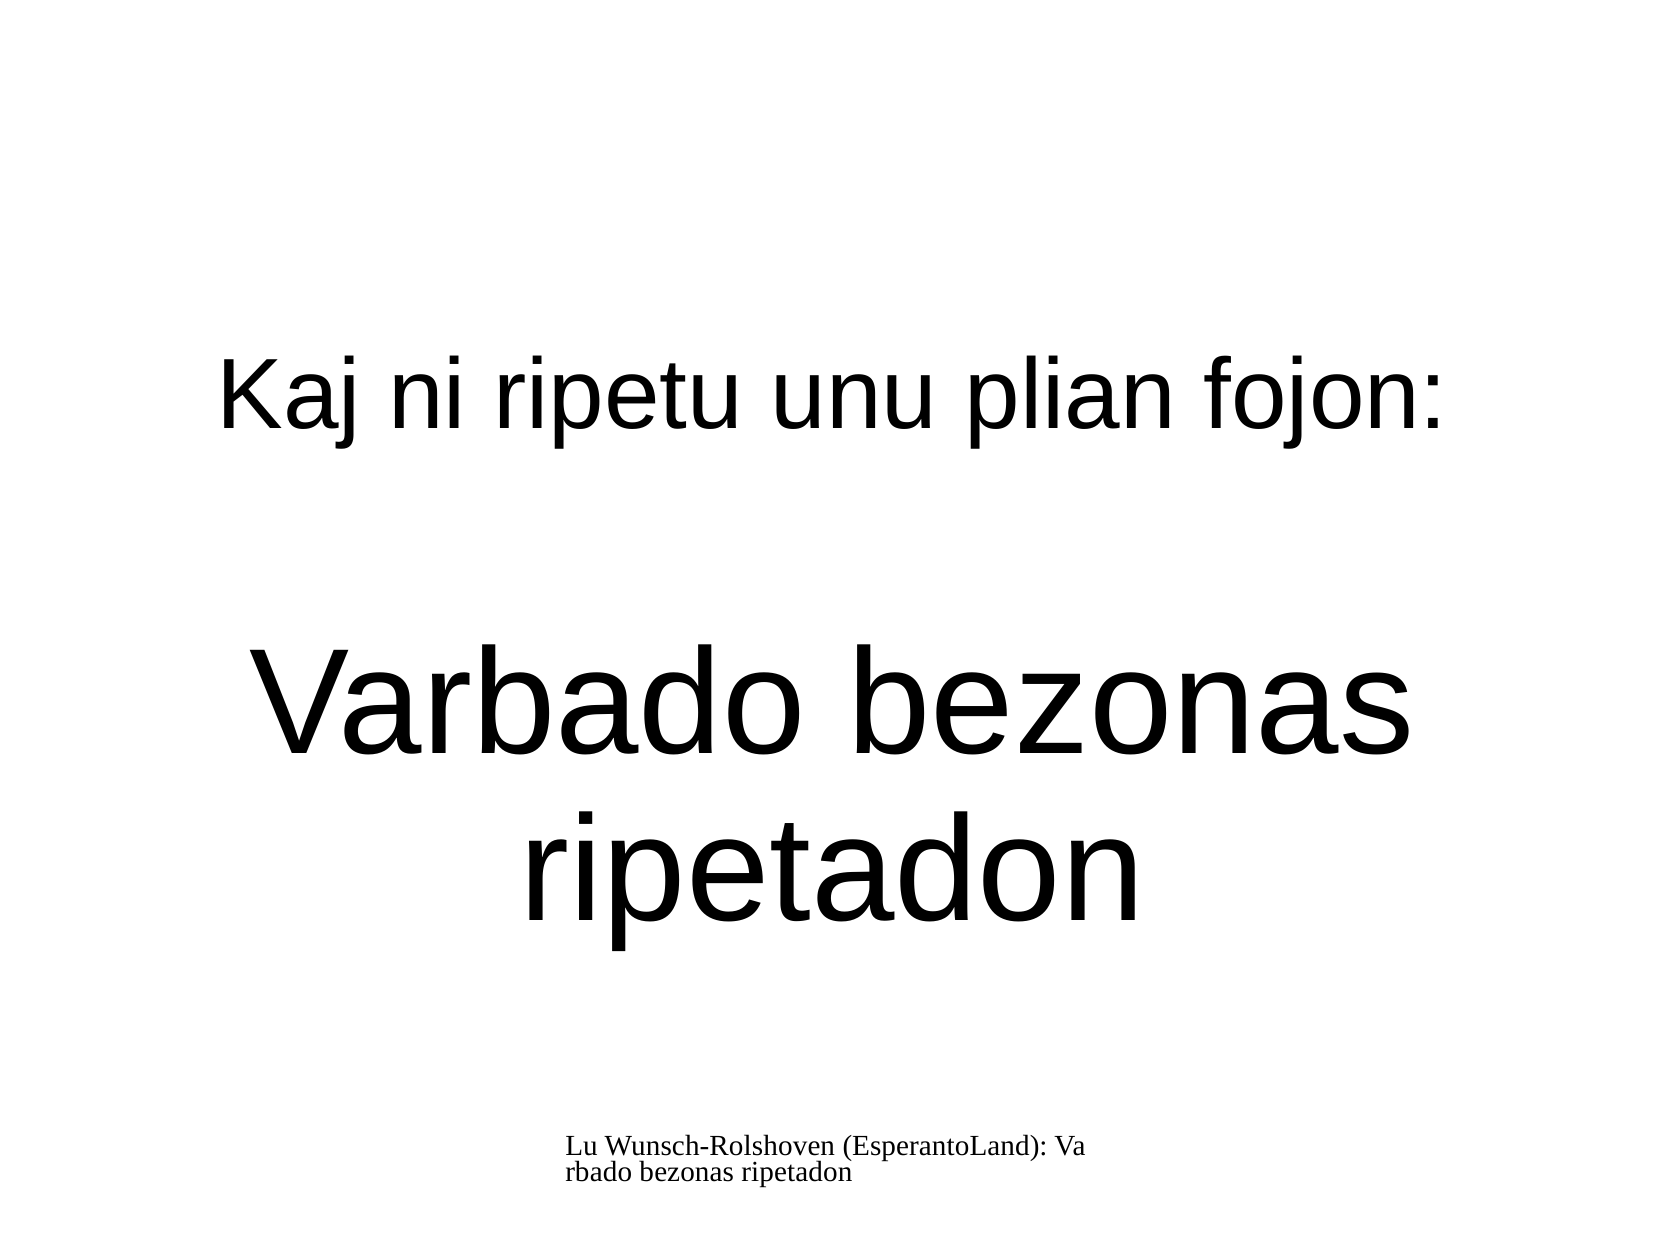

#
Kaj ni ripetu unu plian fojon:
Varbado bezonas ripetadon
Lu Wunsch-Rolshoven (EsperantoLand): Varbado bezonas ripetadon